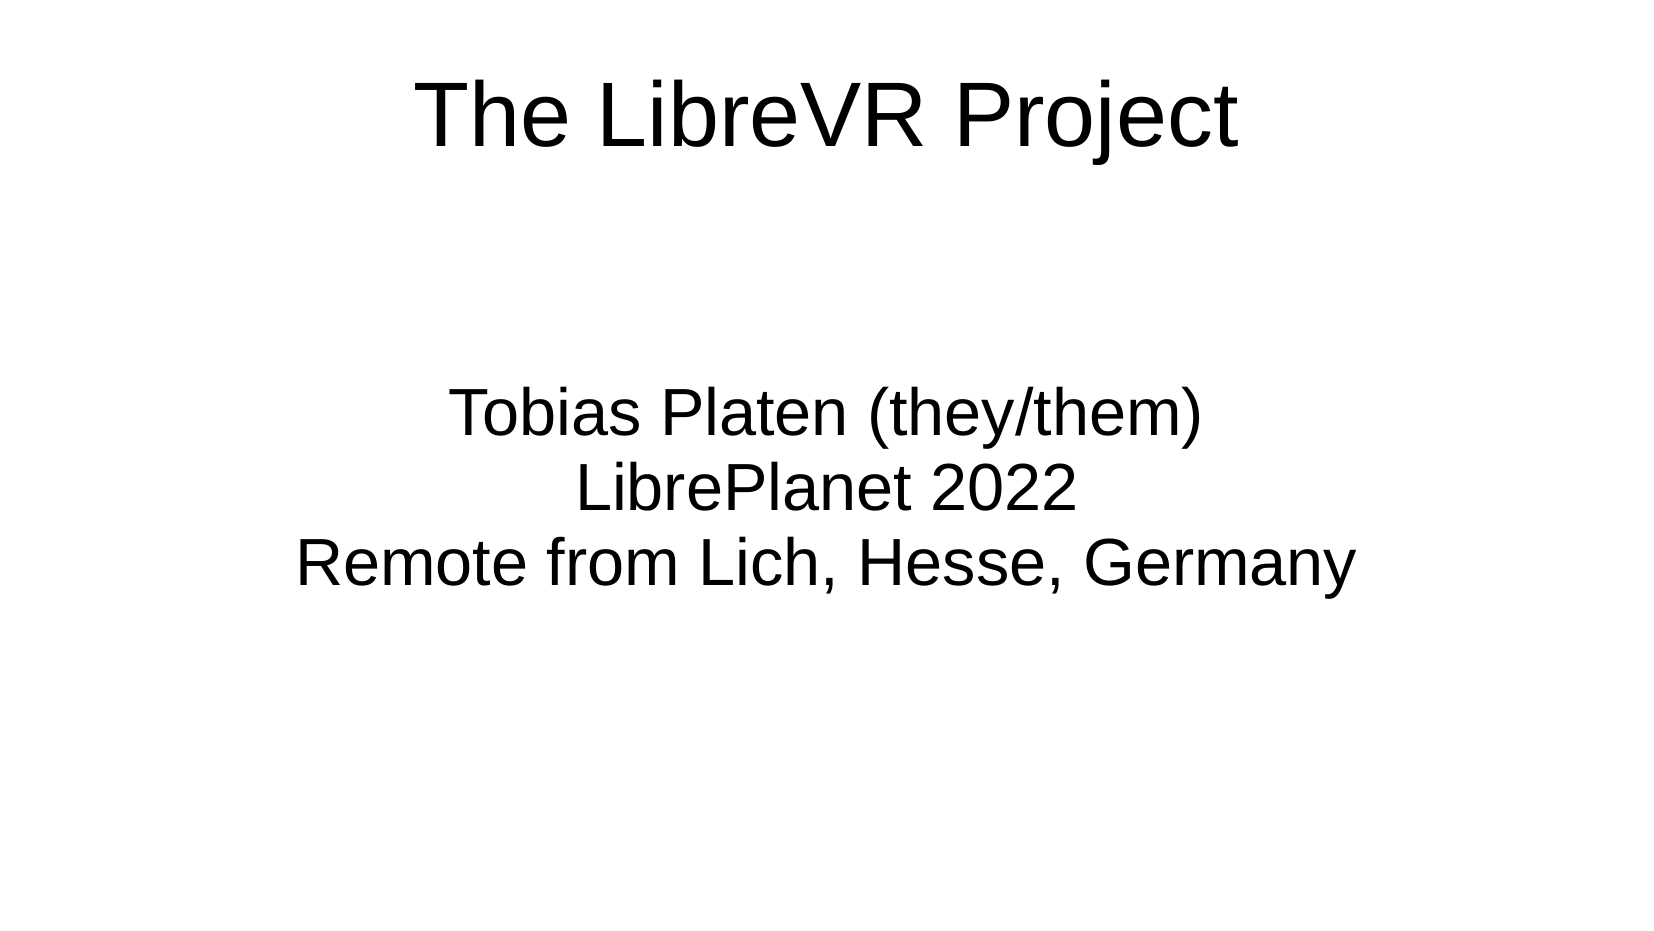

# The LibreVR Project
Tobias Platen (they/them)
LibrePlanet 2022
Remote from Lich, Hesse, Germany